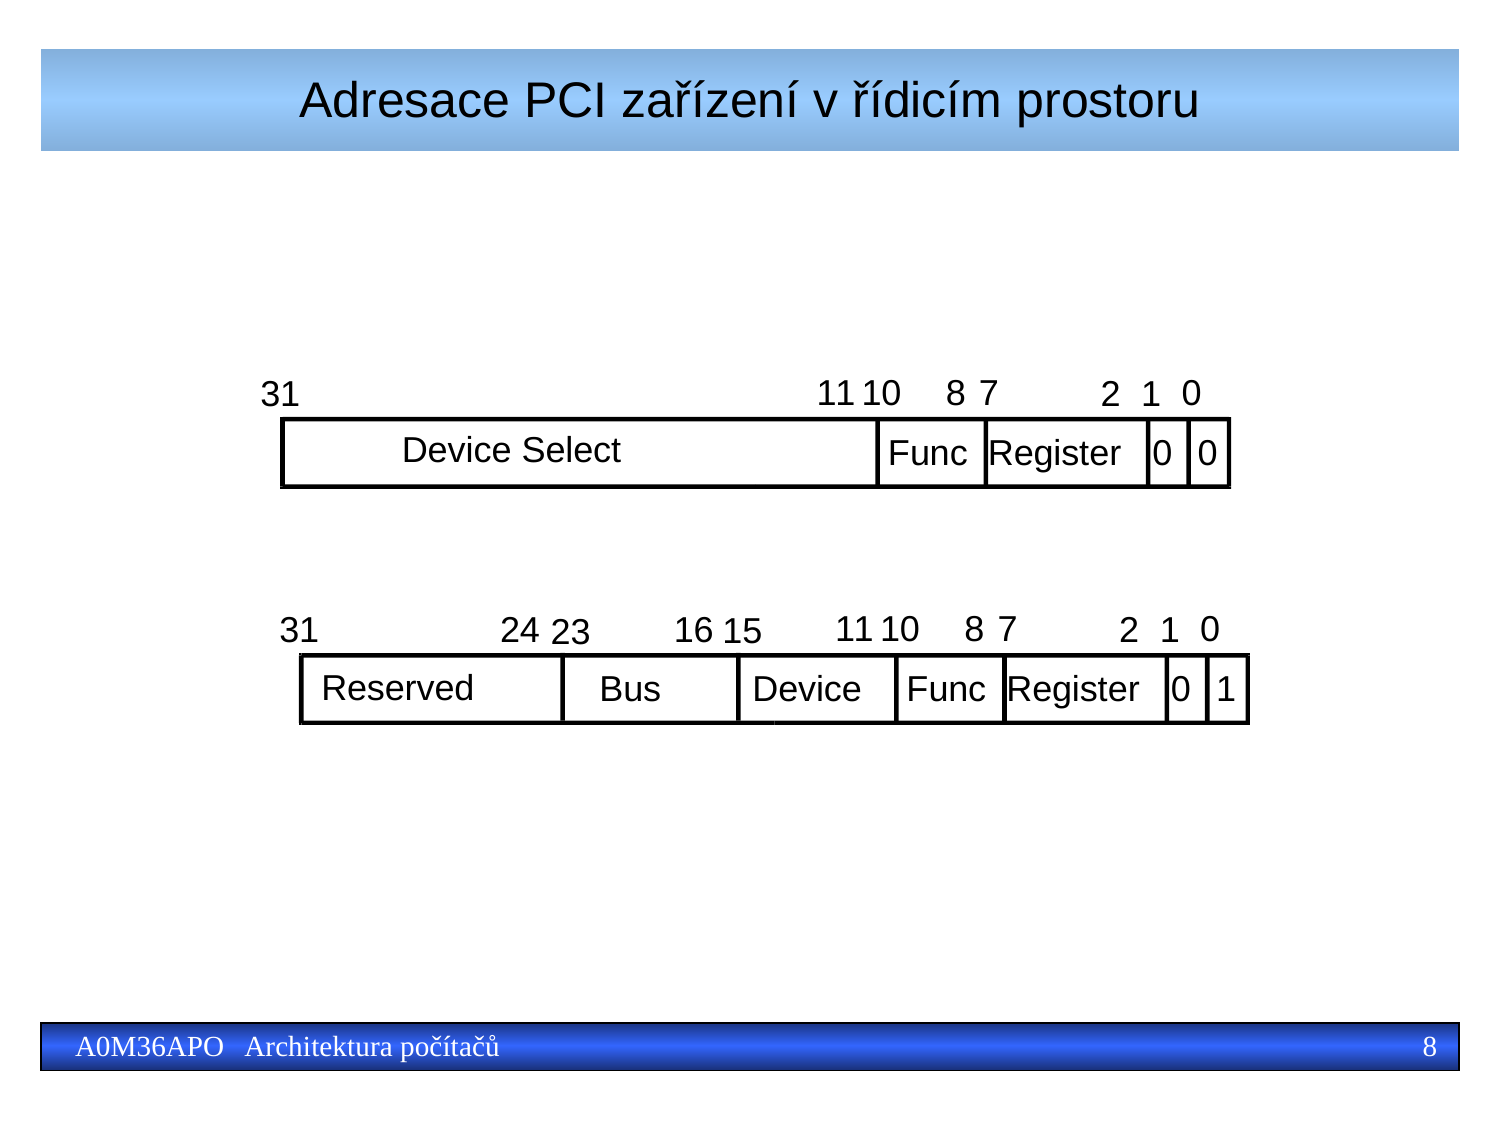

# Adresace PCI zařízení v řídicím prostoru
A0M36APO Architektura počítačů
8